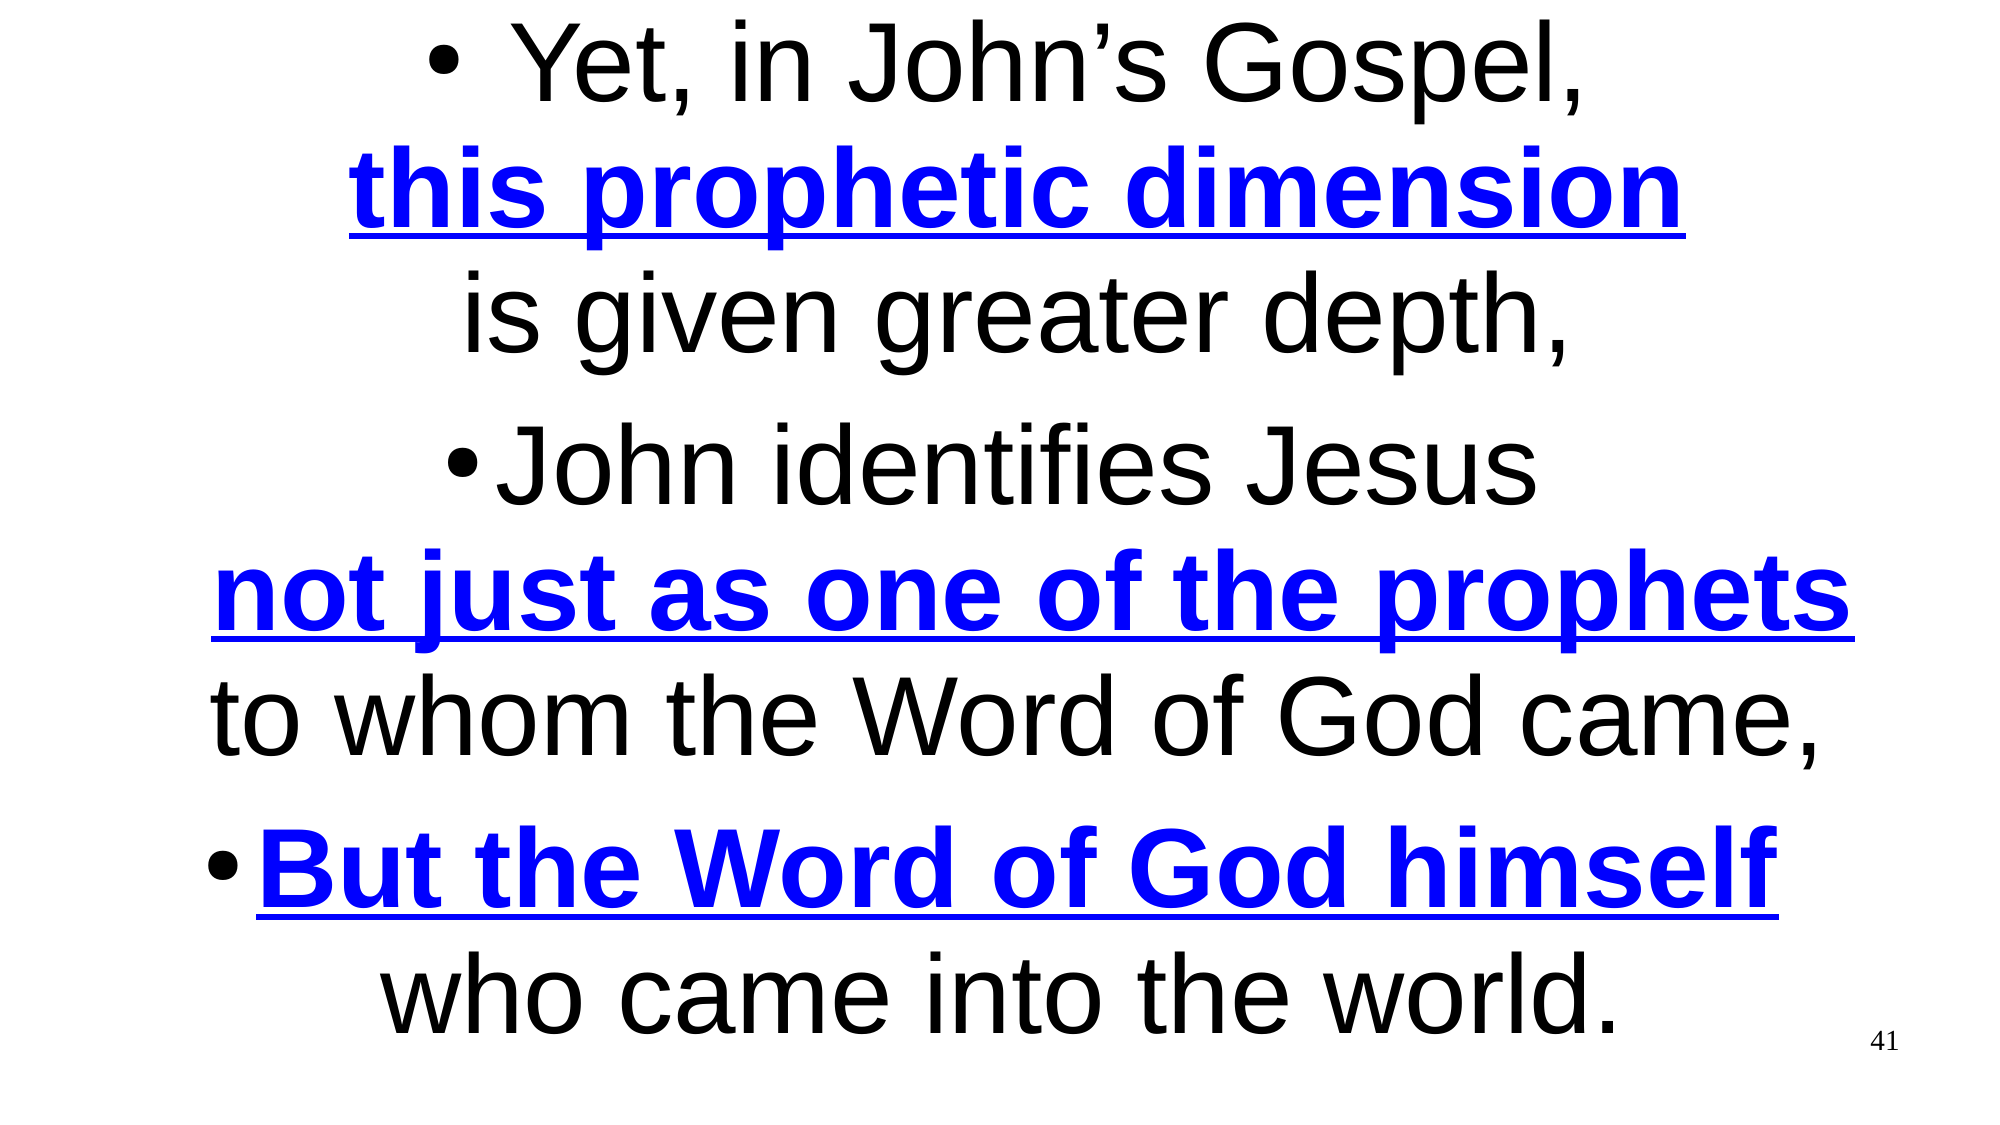

# Yet, in John’s Gospel, this prophetic dimension is given greater depth,
John identifies Jesus
 not just as one of the prophets
to whom the Word of God came,
But the Word of God himself
who came into the world.
41